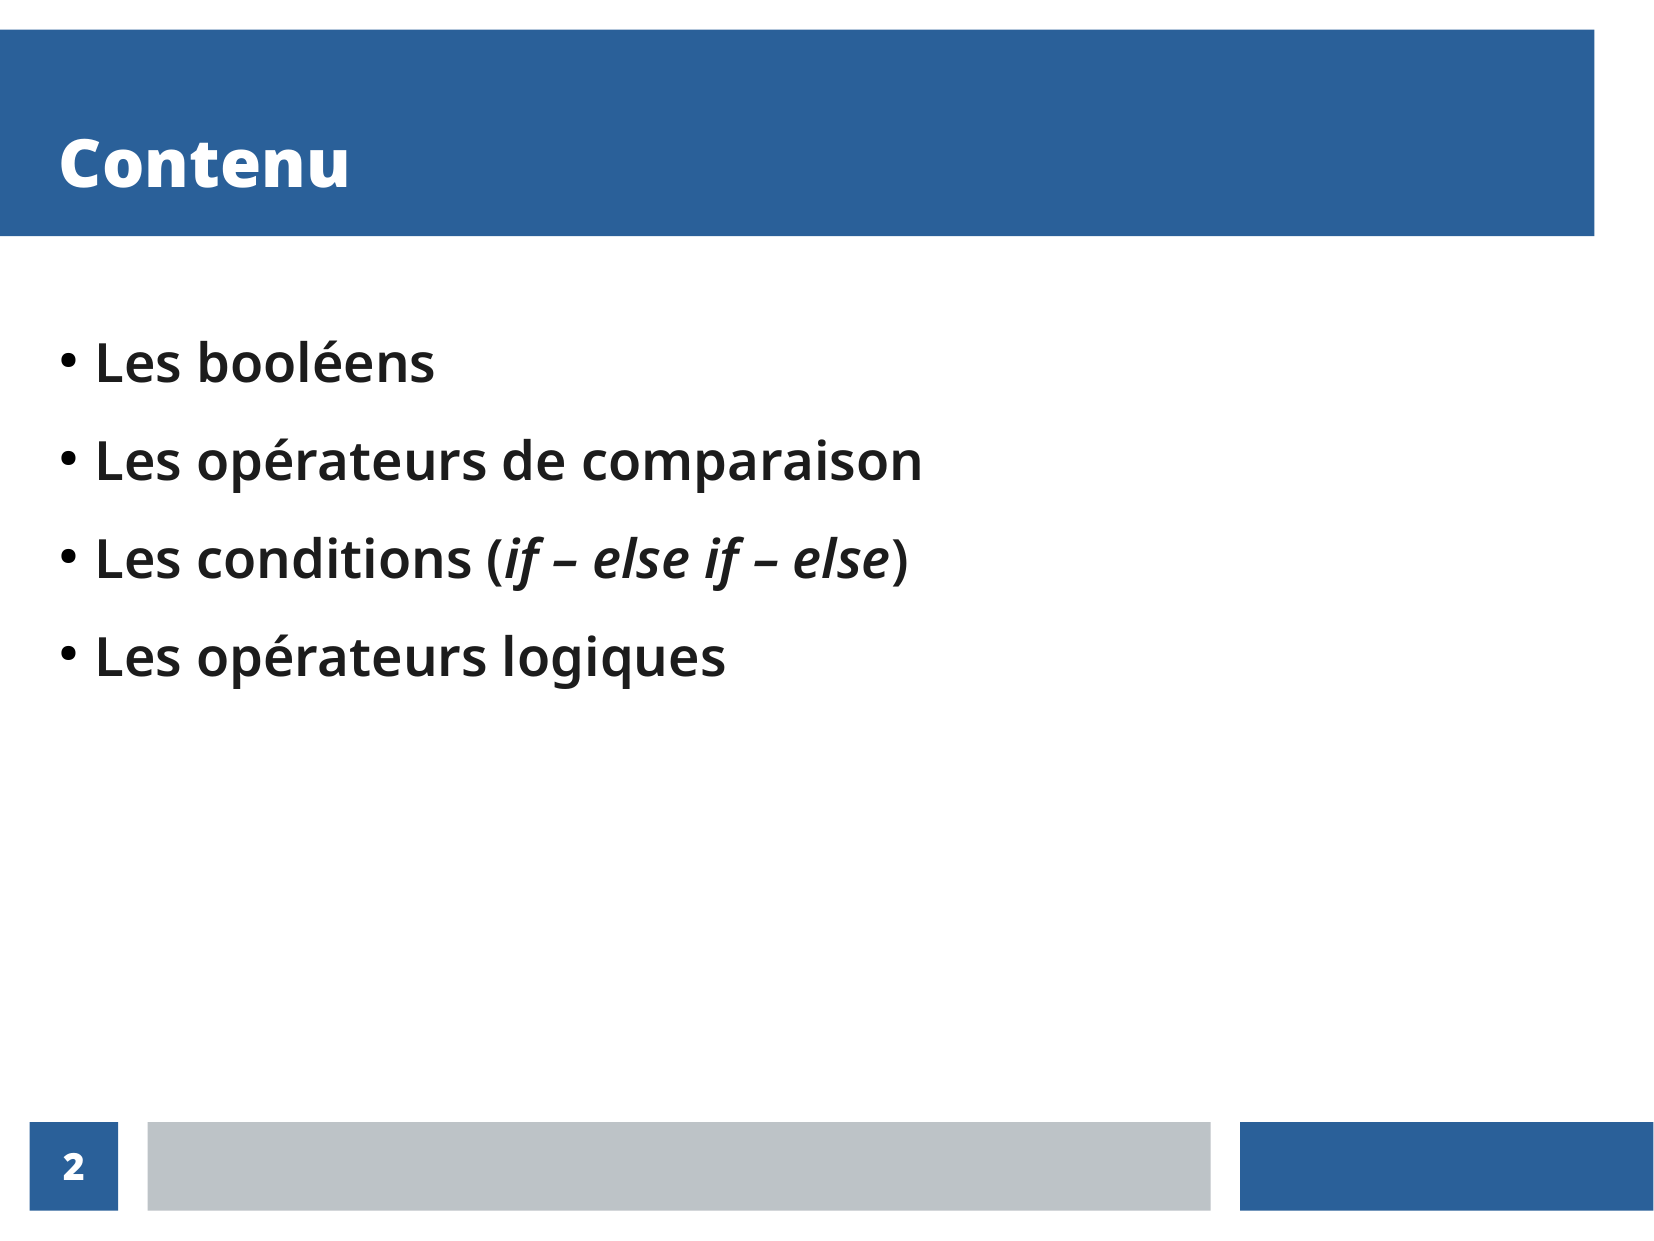

# Contenu
Les booléens
Les opérateurs de comparaison
Les conditions (if – else if – else)
Les opérateurs logiques
2